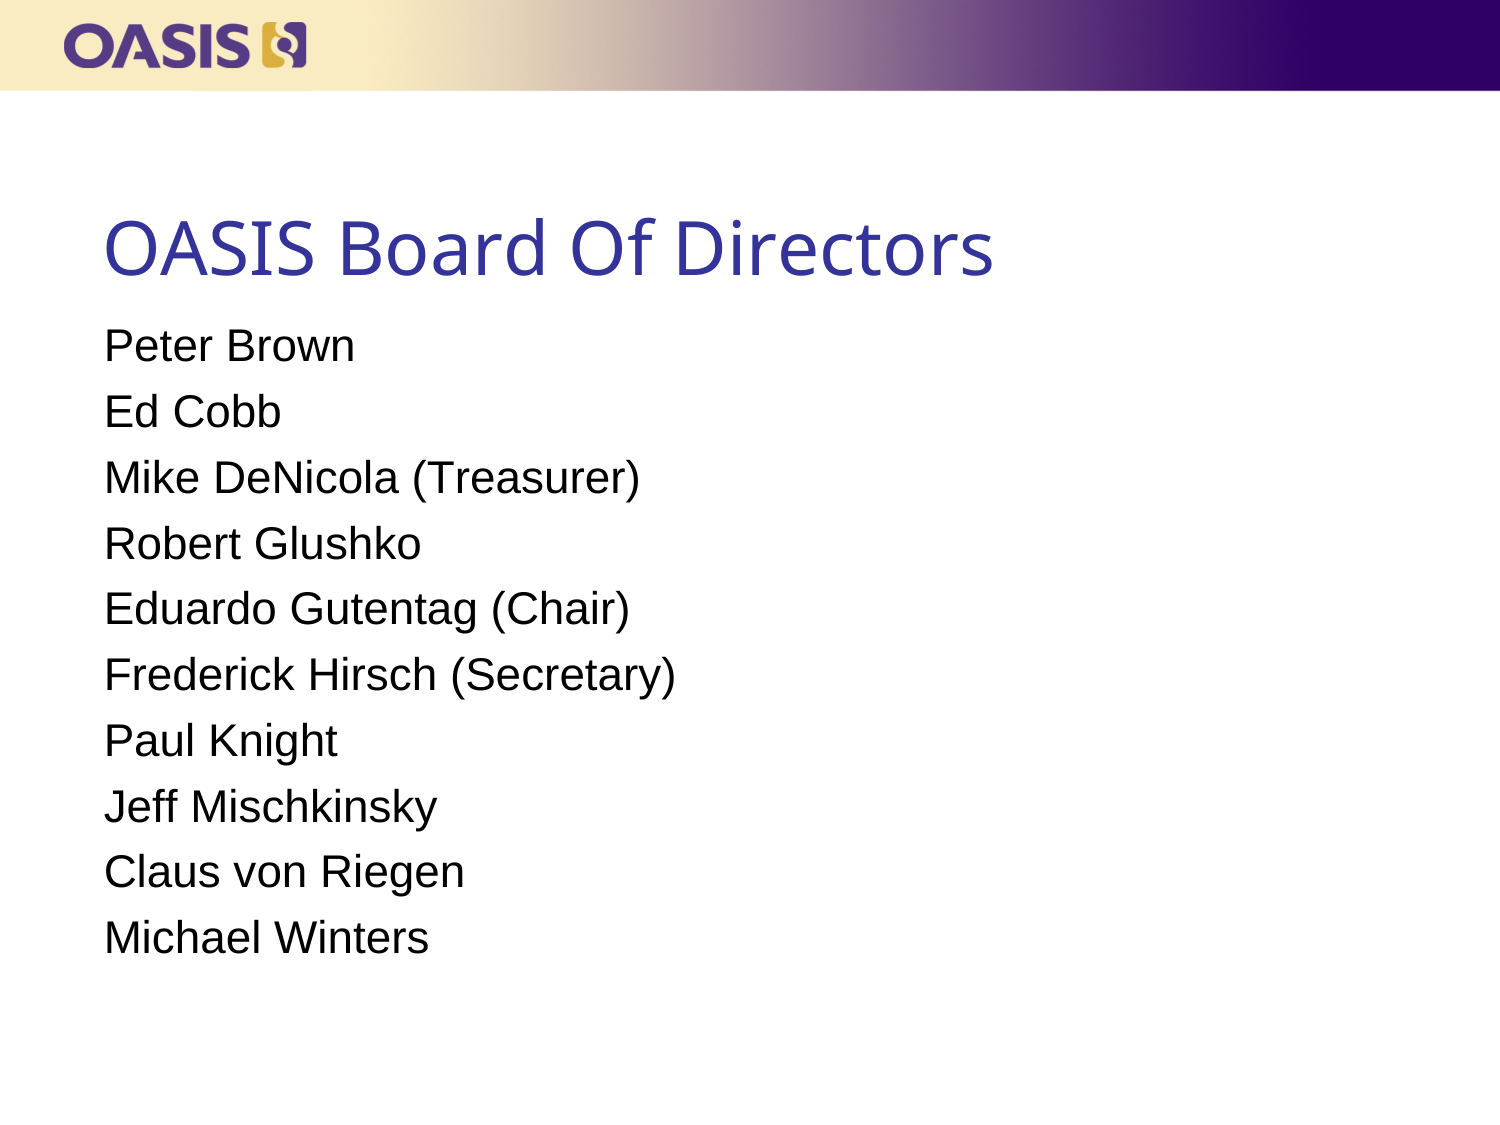

# OASIS Board Of Directors
Peter Brown
Ed Cobb
Mike DeNicola (Treasurer)
Robert Glushko
Eduardo Gutentag (Chair)
Frederick Hirsch (Secretary)
Paul Knight
Jeff Mischkinsky
Claus von Riegen
Michael Winters